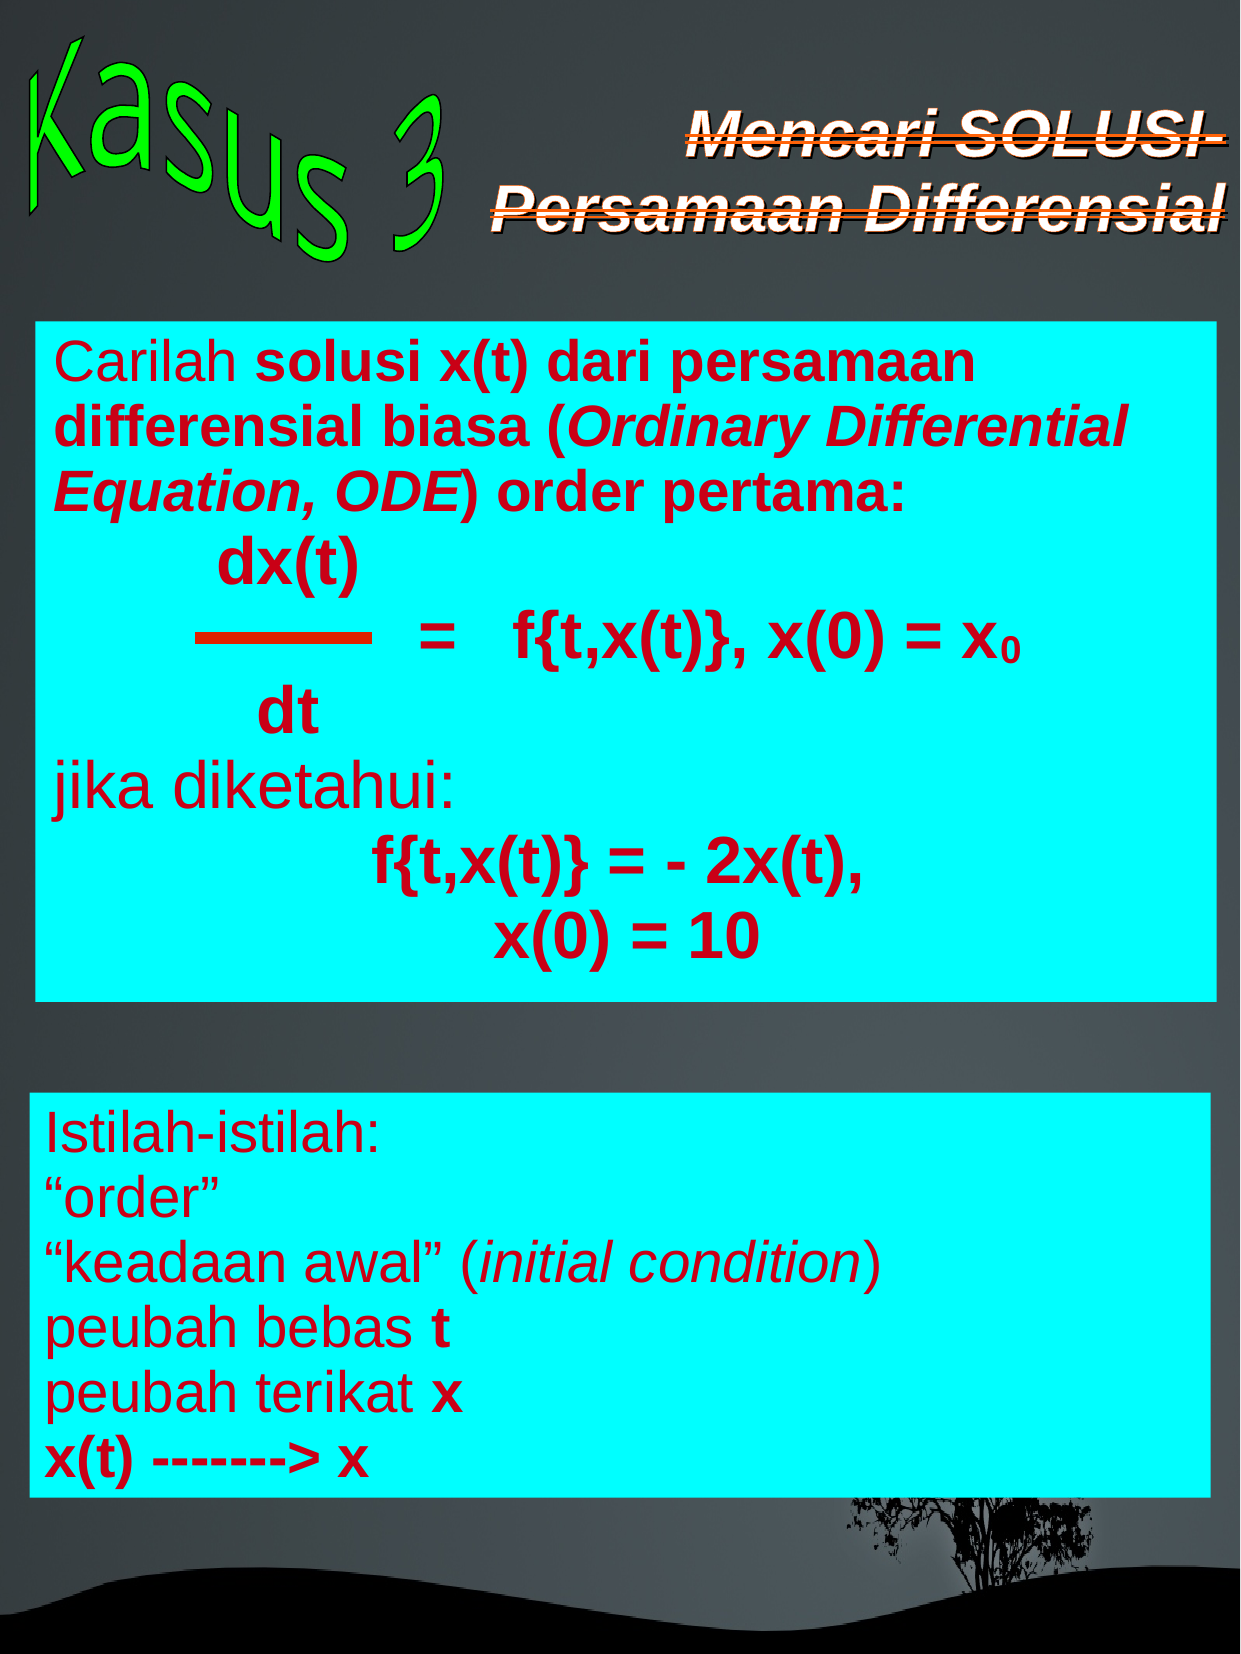

Kasus 3
Mencari SOLUSI-Persamaan Differensial
Carilah solusi x(t) dari persamaan differensial biasa (Ordinary Differential Equation, ODE) order pertama:
 dx(t)
 = f{t,x(t)}, x(0) = x0
 dt
jika diketahui:
f{t,x(t)} = - 2x(t),
x(0) = 10
Istilah-istilah:
“order”
“keadaan awal” (initial condition)
peubah bebas t
peubah terikat x
x(t) -------> x